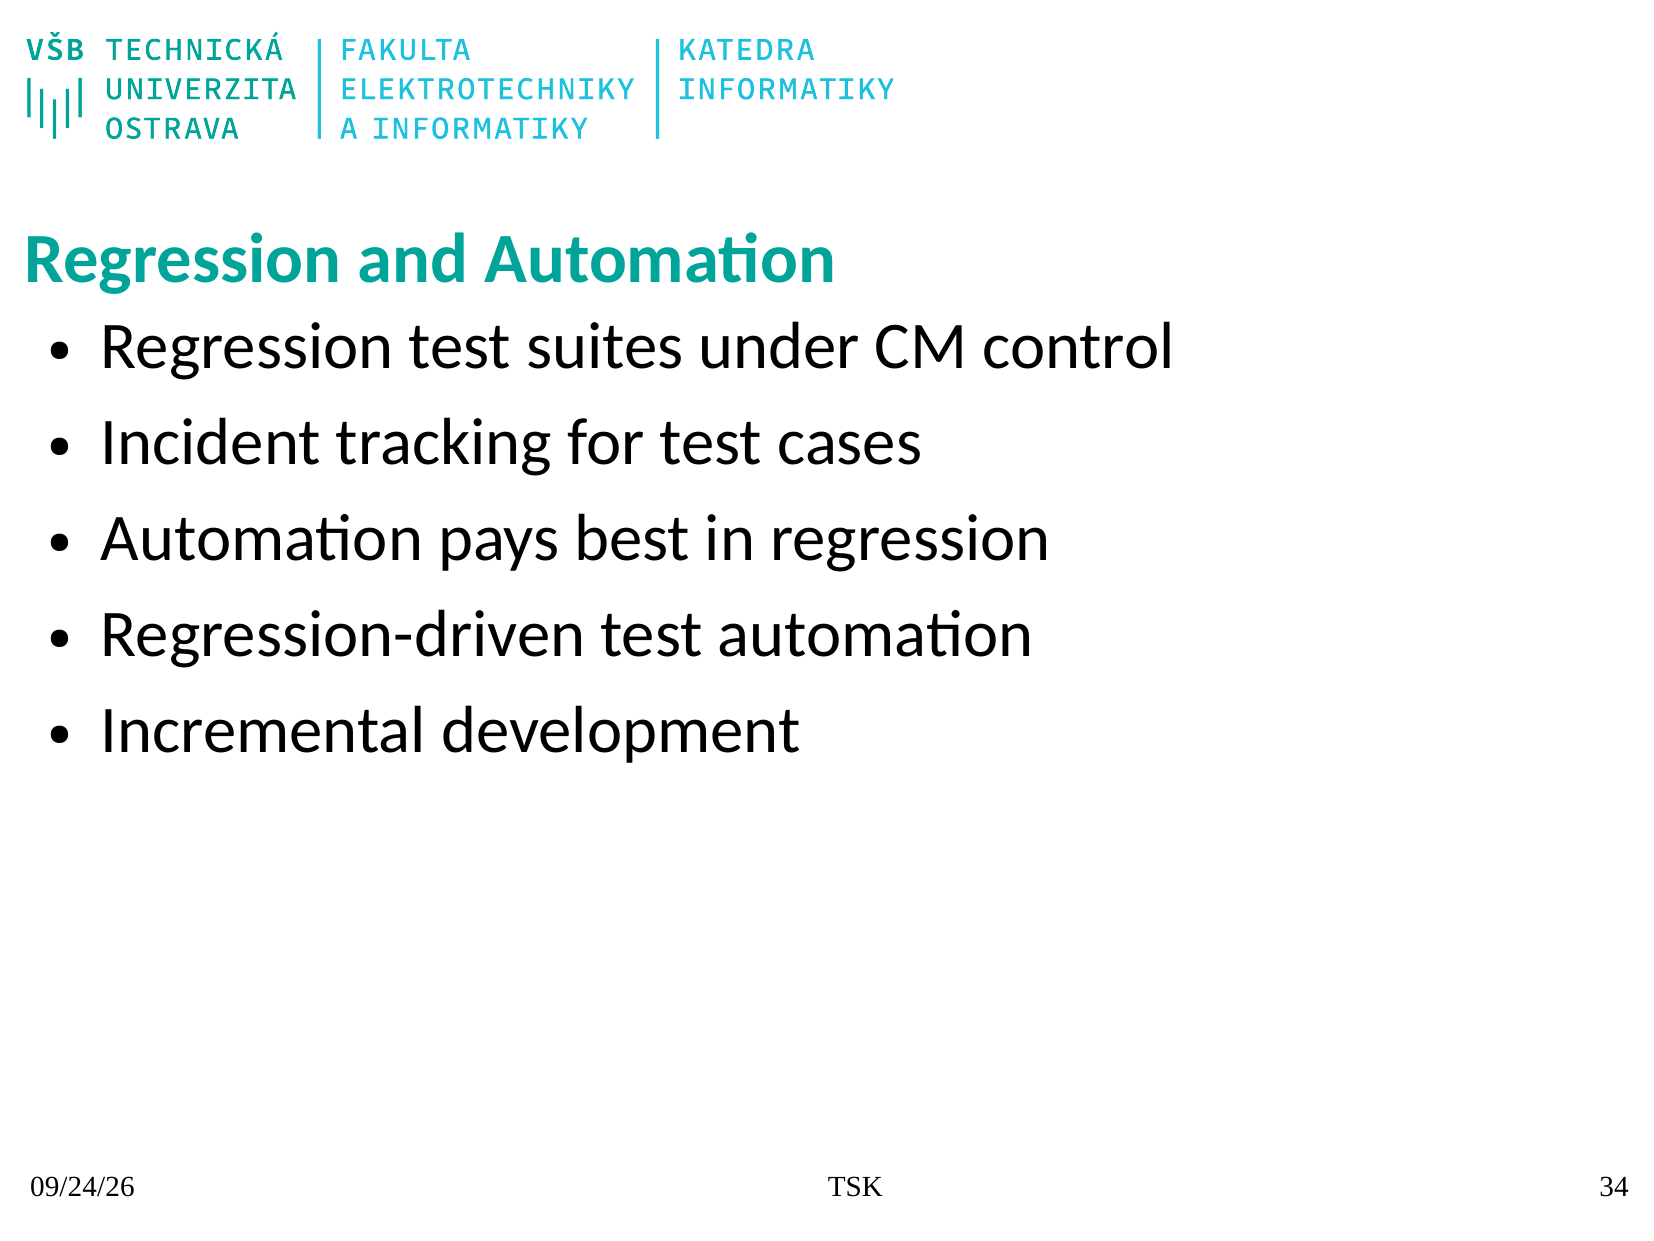

# Regression and Automation
Regression test suites under CM control
Incident tracking for test cases
Automation pays best in regression
Regression-driven test automation
Incremental development
TSK
34